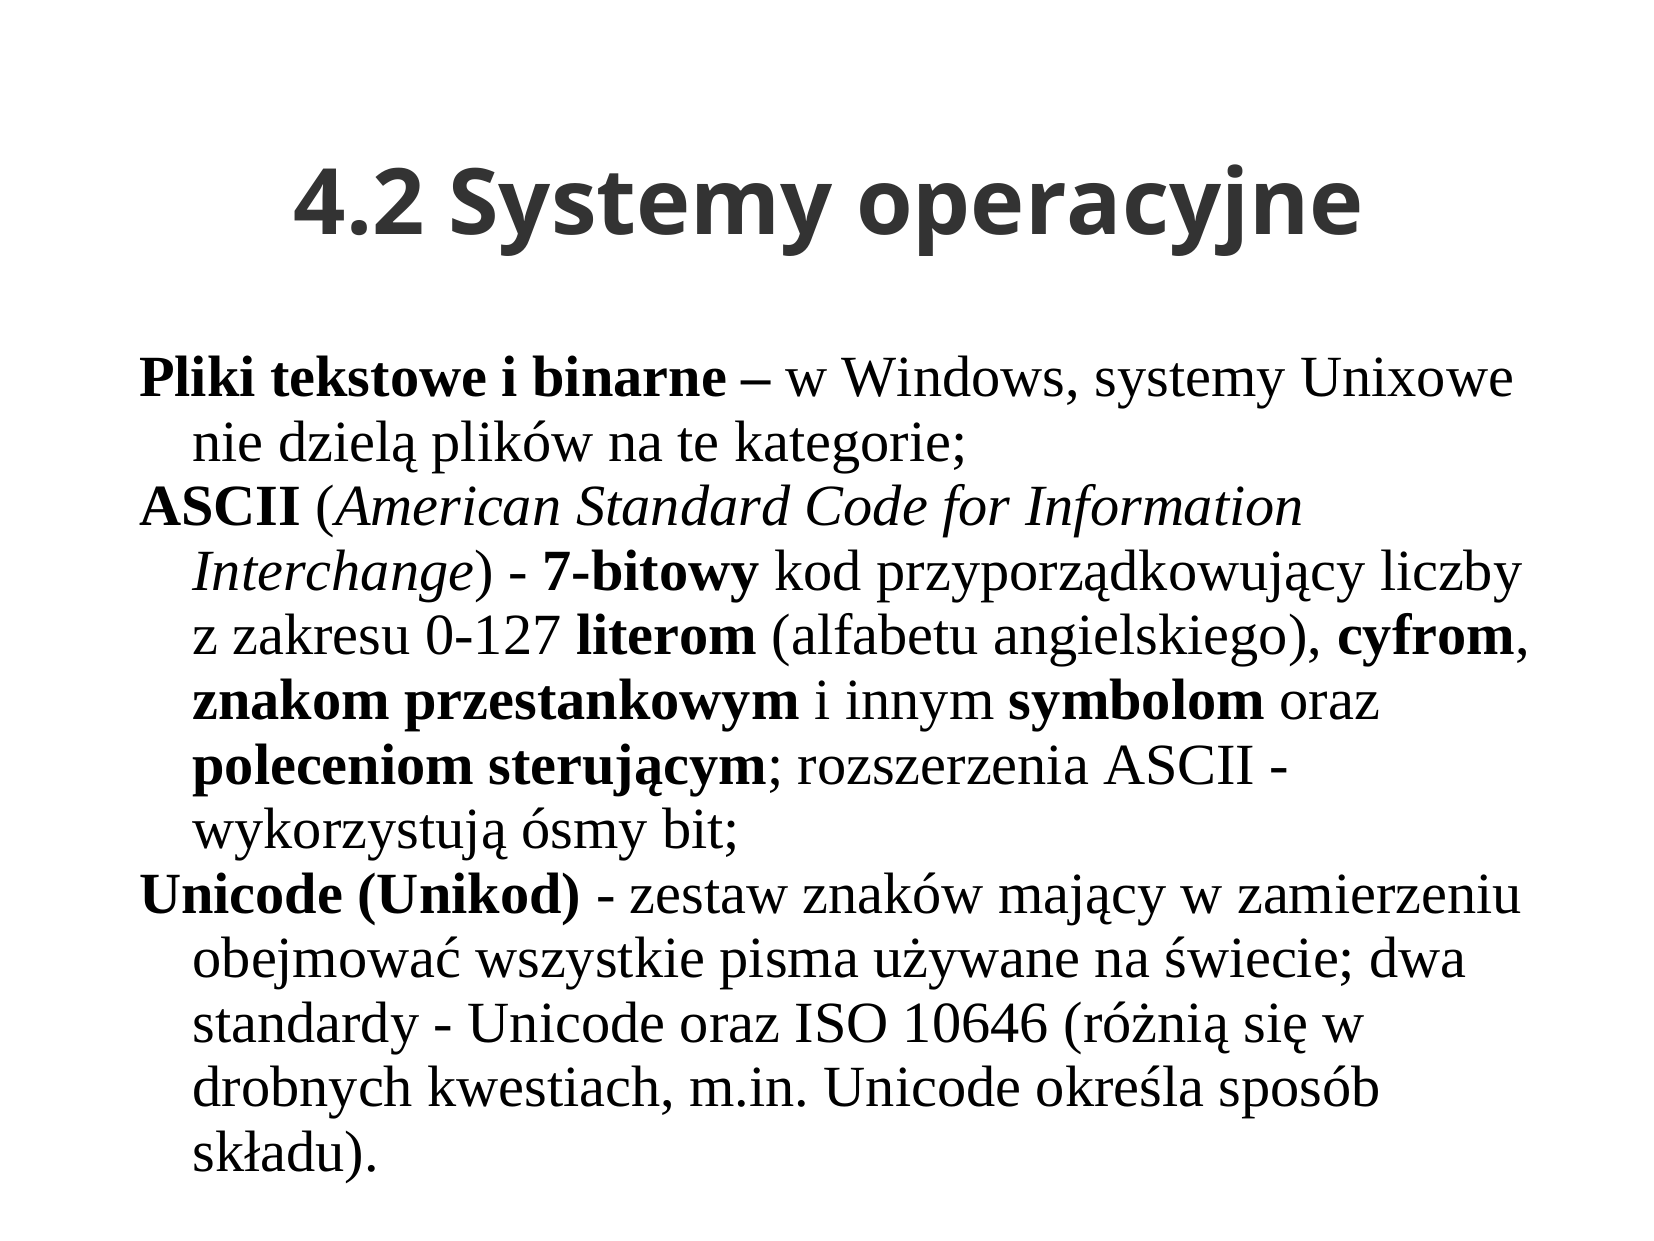

# 4.2 Systemy operacyjne
Pliki tekstowe i binarne – w Windows, systemy Unixowe nie dzielą plików na te kategorie;
ASCII (American Standard Code for Information Interchange) - 7-bitowy kod przyporządkowujący liczby z zakresu 0-127 literom (alfabetu angielskiego), cyfrom, znakom przestankowym i innym symbolom oraz poleceniom sterującym; rozszerzenia ASCII - wykorzystują ósmy bit;
Unicode (Unikod) - zestaw znaków mający w zamierzeniu obejmować wszystkie pisma używane na świecie; dwa standardy - Unicode oraz ISO 10646 (różnią się w drobnych kwestiach, m.in. Unicode określa sposób składu).